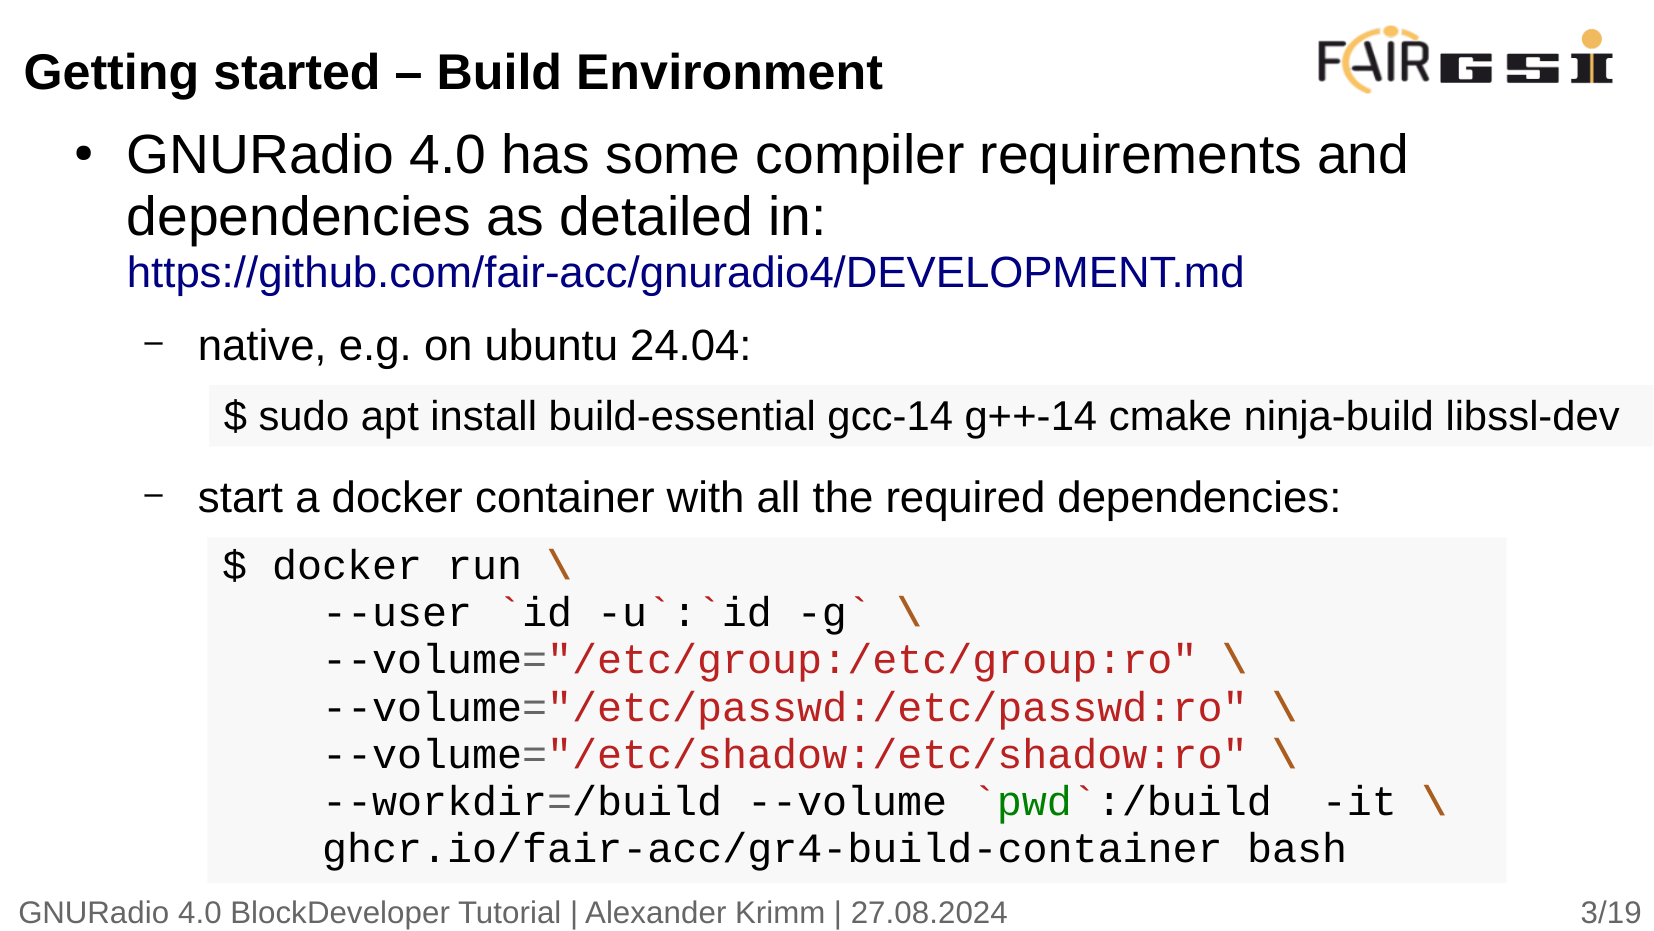

# Getting started – Build Environment
GNURadio 4.0 has some compiler requirements and dependencies as detailed in:
https://github.com/fair-acc/gnuradio4/DEVELOPMENT.md
native, e.g. on ubuntu 24.04:
start a docker container with all the required dependencies:
$ sudo apt install build-essential gcc-14 g++-14 cmake ninja-build libssl-dev
$ docker run \
 --user `id -u`:`id -g` \
 --volume="/etc/group:/etc/group:ro" \
 --volume="/etc/passwd:/etc/passwd:ro" \
 --volume="/etc/shadow:/etc/shadow:ro" \
 --workdir=/build --volume `pwd`:/build -it \
 ghcr.io/fair-acc/gr4-build-container bash